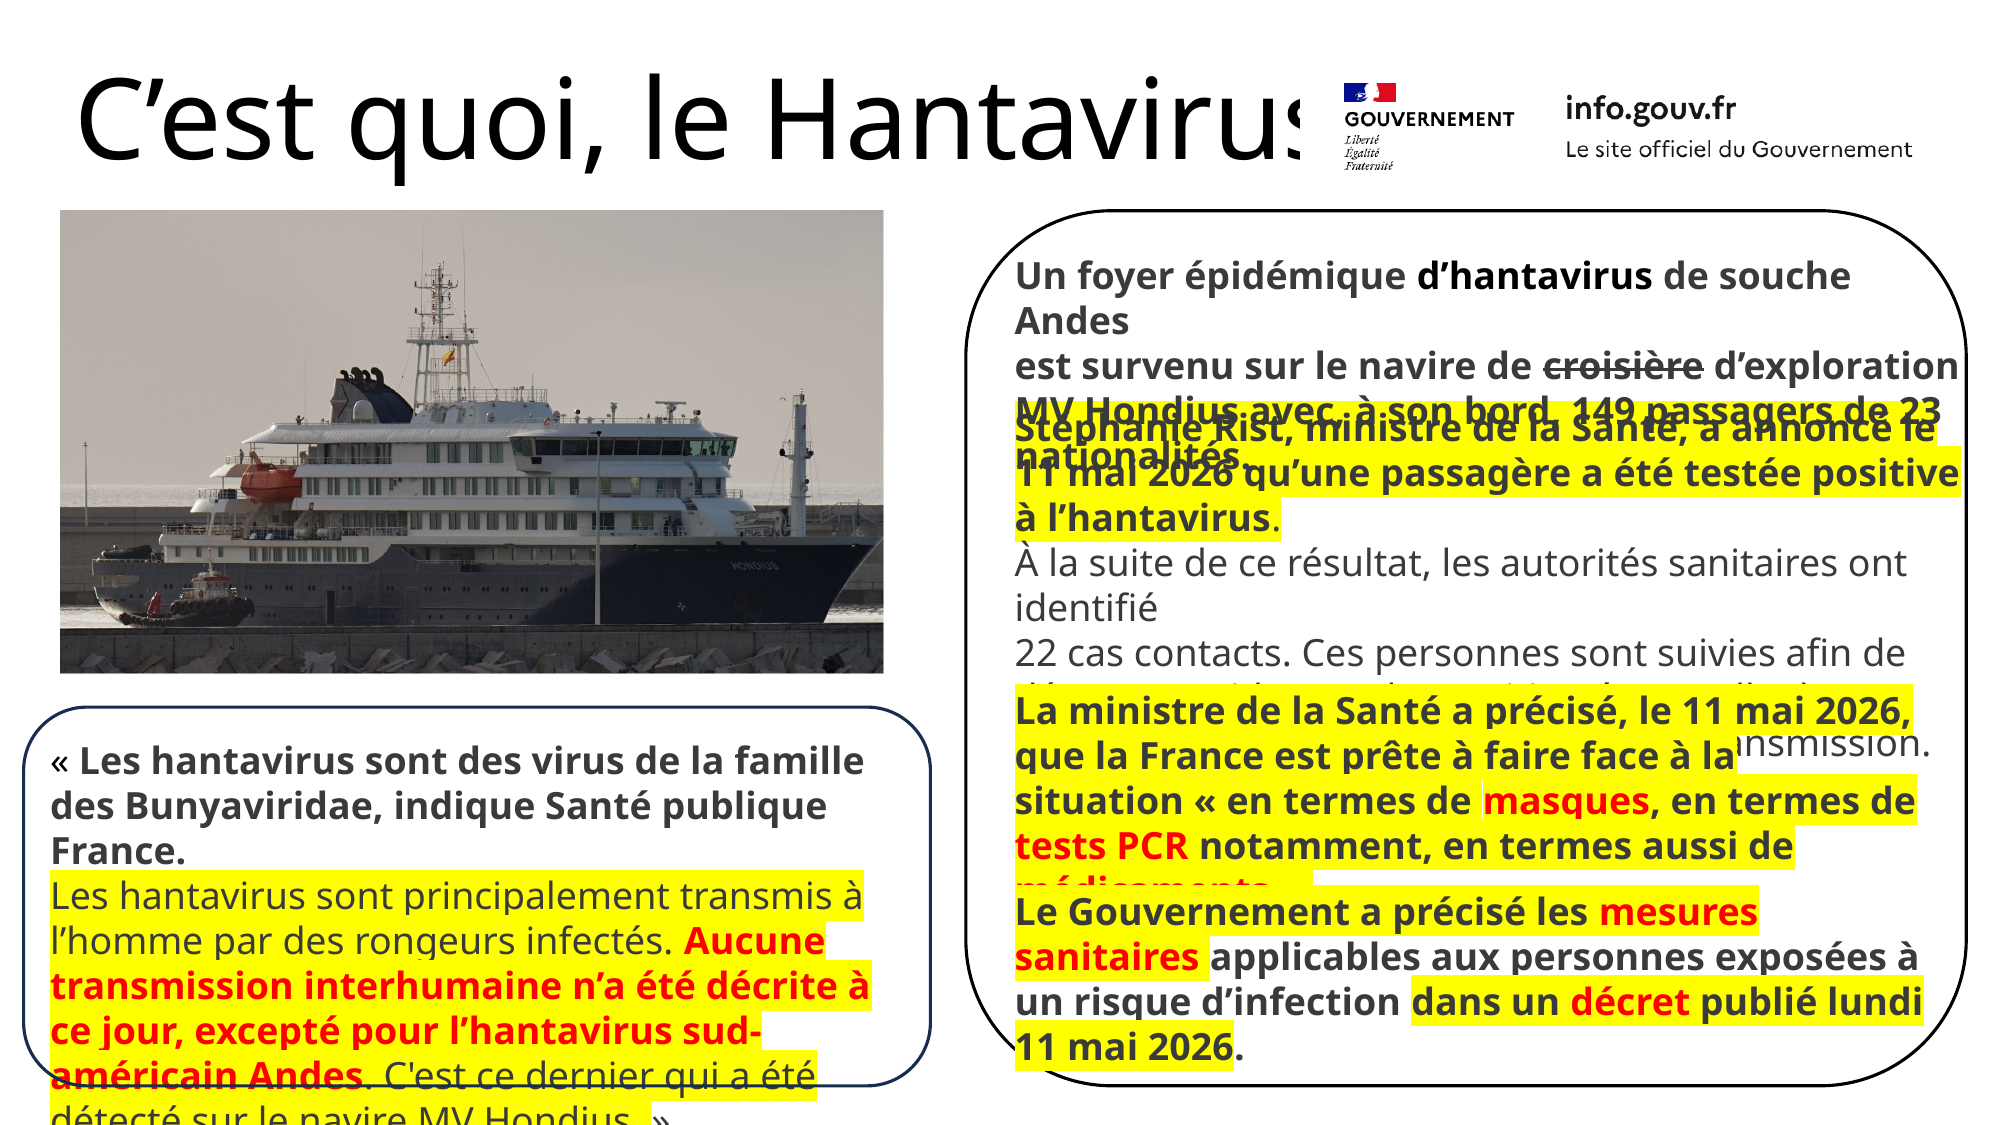

C’est quoi, le Hantavirus ?
Un foyer épidémique d’hantavirus de souche Andes 
est survenu sur le navire de croisière d’exploration MV Hondius avec, à son bord, 149 passagers de 23 nationalités.
Stéphanie Rist, ministre de la Santé, a annoncé le 11 mai 2026 qu’une passagère a été testée positive à l’hantavirus.
À la suite de ce résultat, les autorités sanitaires ont identifié
22 cas contacts. Ces personnes sont suivies afin de détecter rapidement l’apparition éventuelle de symptômes et d’éviter toute chaîne de transmission.
La ministre de la Santé a précisé, le 11 mai 2026, que la France est prête à faire face à la situation « en termes de masques, en termes de tests PCR notamment, en termes aussi de médicaments ».
« Les hantavirus sont des virus de la famille des Bunyaviridae, indique Santé publique France.
Les hantavirus sont principalement transmis à l’homme par des rongeurs infectés. Aucune transmission interhumaine n’a été décrite à ce jour, excepté pour l’hantavirus sud-américain Andes. C'est ce dernier qui a été détecté sur le navire MV Hondius. »
Le Gouvernement a précisé les mesures sanitaires applicables aux personnes exposées à un risque d’infection dans un décret publié lundi 11 mai 2026.